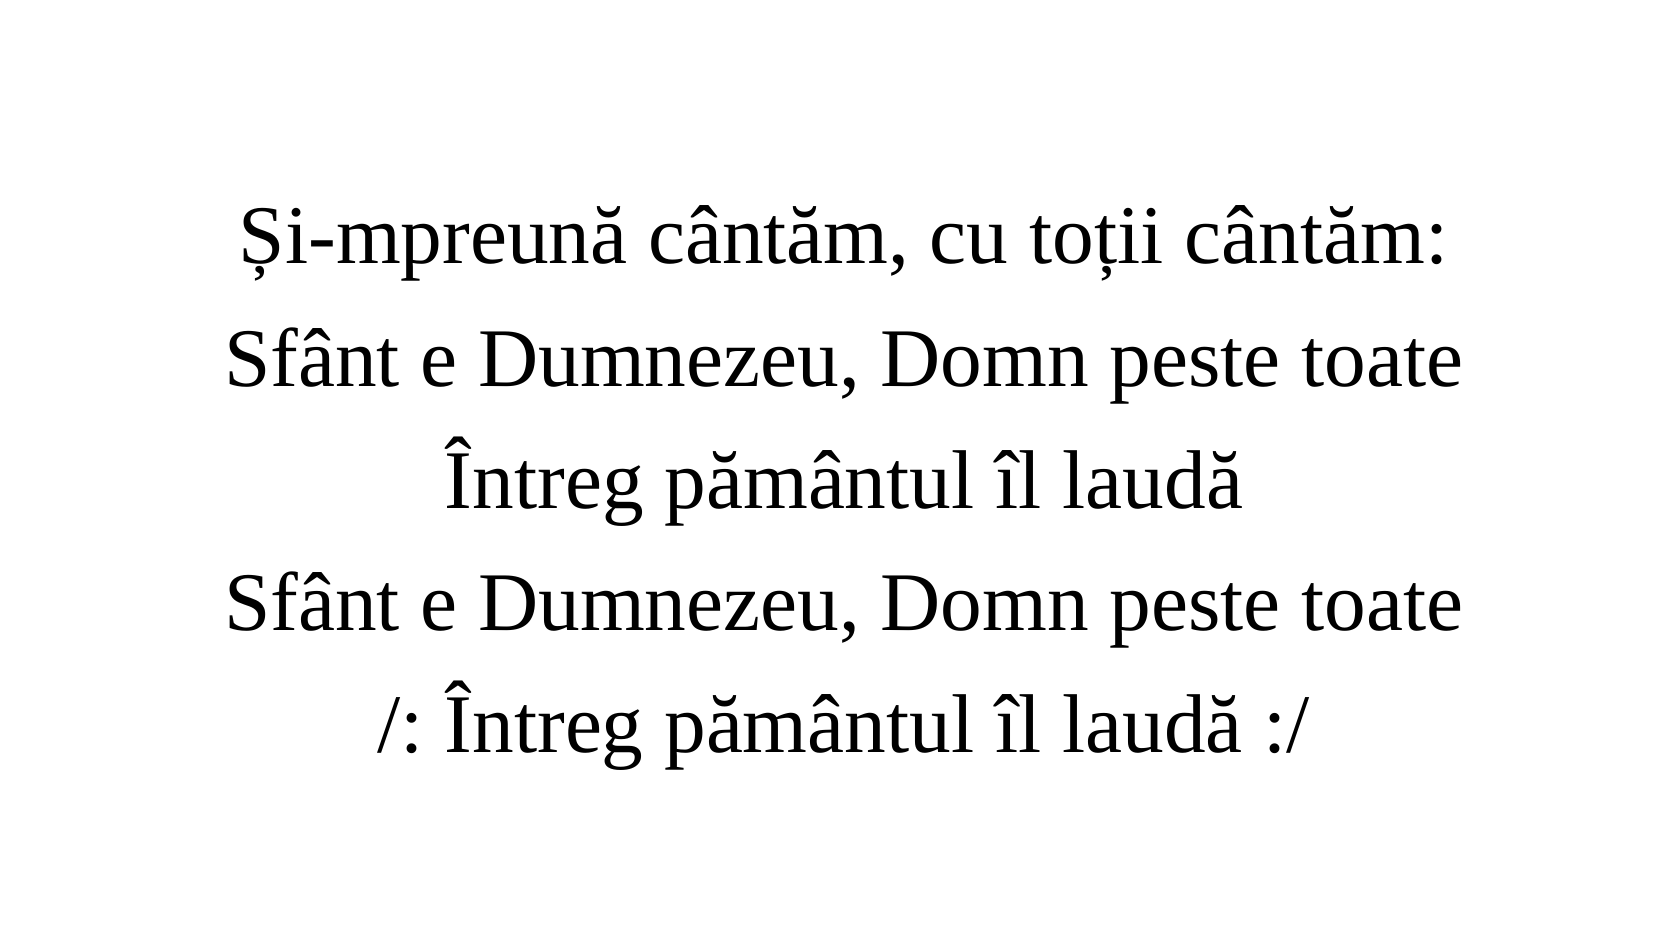

# Și-mpreună cântăm, cu toții cântăm:
Sfânt e Dumnezeu, Domn peste toate
Întreg pământul îl laudă
Sfânt e Dumnezeu, Domn peste toate
/: Întreg pământul îl laudă :/